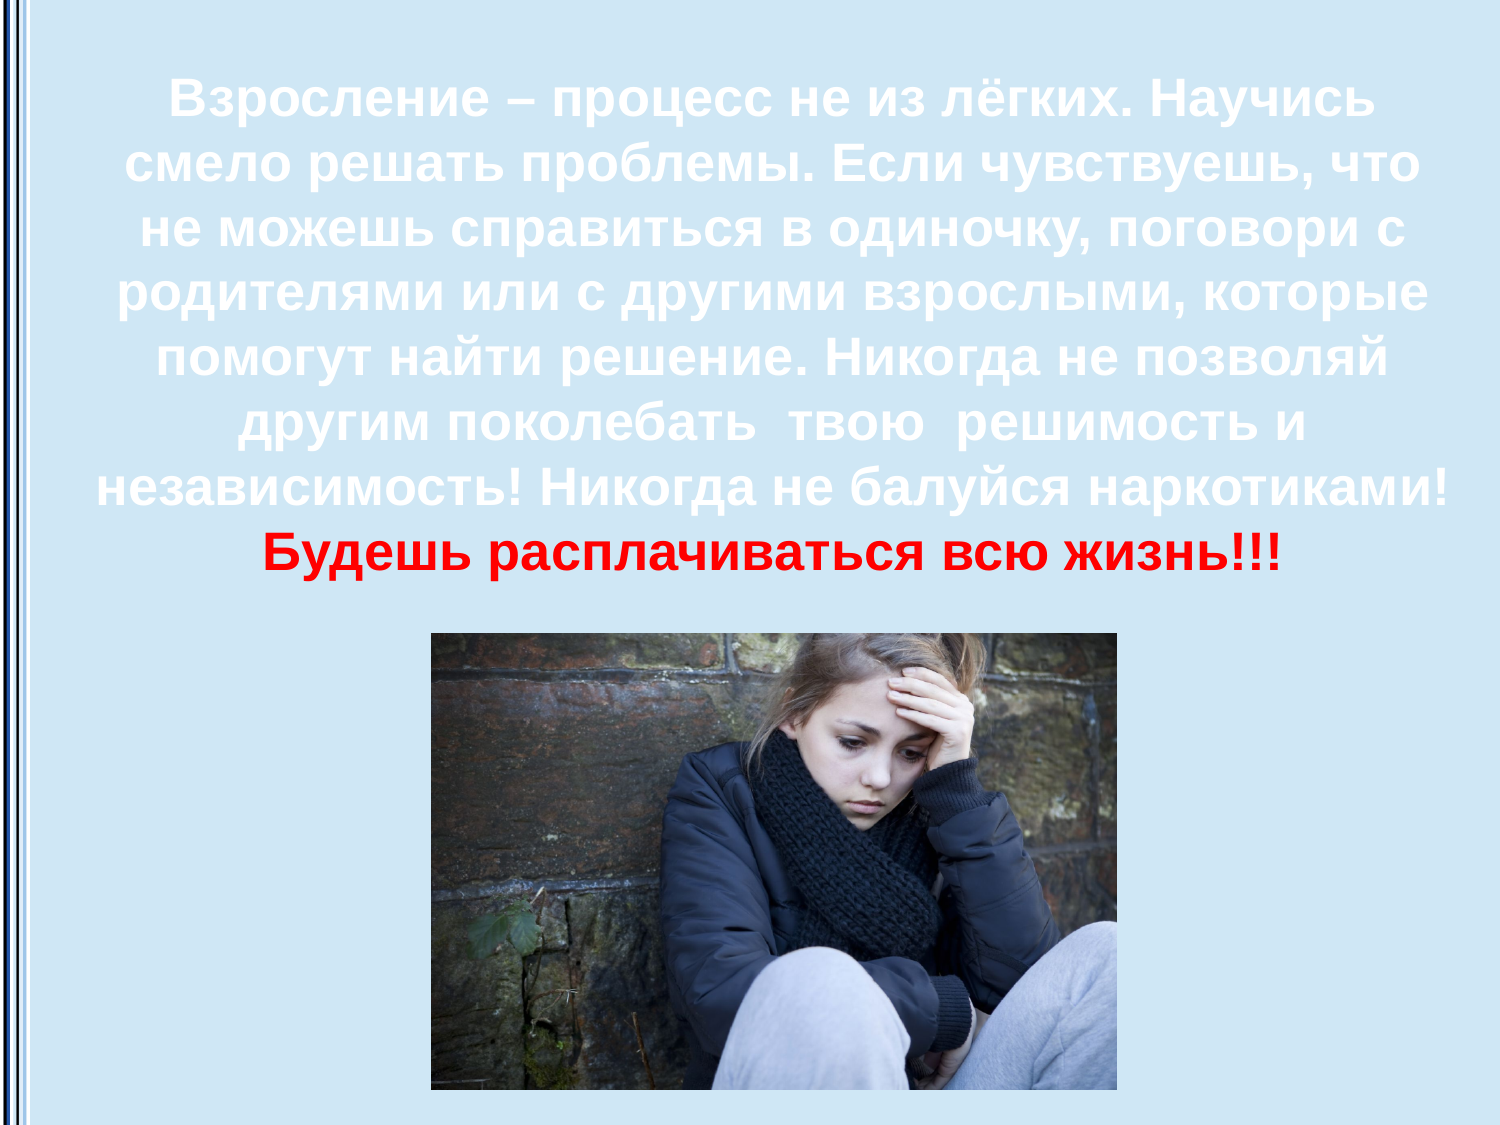

Взросление – процесс не из лёгких. Научись смело решать проблемы. Если чувствуешь, что не можешь справиться в одиночку, поговори с родителями или с другими взрослыми, которые помогут найти решение. Никогда не позволяй другим поколебать твою решимость и независимость! Никогда не балуйся наркотиками! Будешь расплачиваться всю жизнь!!!